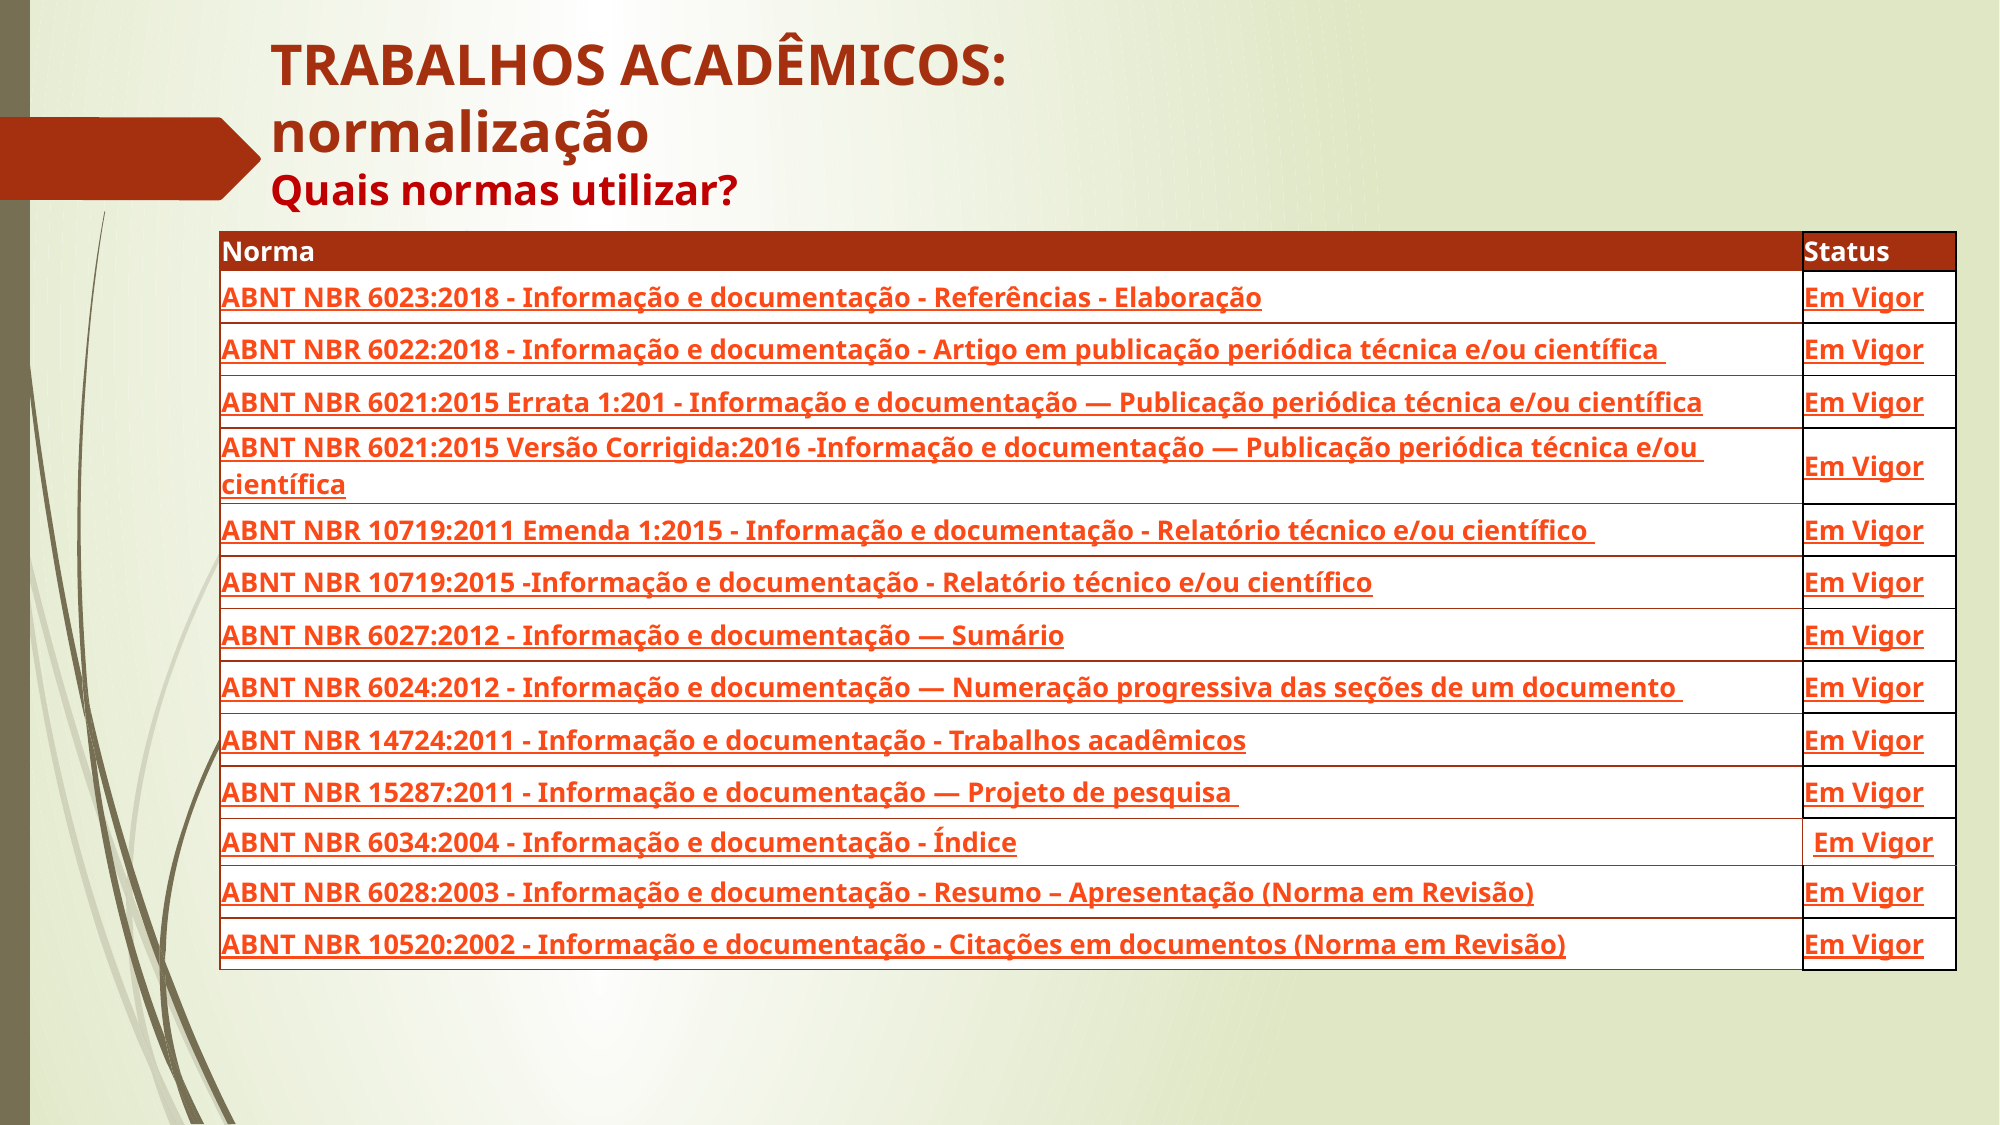

# TRABALHOS ACADÊMICOS: normalização Quais normas utilizar?
| Norma | Status |
| --- | --- |
| ABNT NBR 6023:2018 - Informação e documentação - Referências - Elaboração | Em Vigor |
| ABNT NBR 6022:2018 - Informação e documentação - Artigo em publicação periódica técnica e/ou científica | Em Vigor |
| ABNT NBR 6021:2015 Errata 1:201 - Informação e documentação — Publicação periódica técnica e/ou científica | Em Vigor |
| ABNT NBR 6021:2015 Versão Corrigida:2016 -Informação e documentação — Publicação periódica técnica e/ou científica | Em Vigor |
| ABNT NBR 10719:2011 Emenda 1:2015 - Informação e documentação - Relatório técnico e/ou científico | Em Vigor |
| ABNT NBR 10719:2015 -Informação e documentação - Relatório técnico e/ou científico | Em Vigor |
| ABNT NBR 6027:2012 - Informação e documentação — Sumário | Em Vigor |
| ABNT NBR 6024:2012 - Informação e documentação — Numeração progressiva das seções de um documento | Em Vigor |
| ABNT NBR 14724:2011 - Informação e documentação - Trabalhos acadêmicos | Em Vigor |
| ABNT NBR 15287:2011 - Informação e documentação — Projeto de pesquisa | Em Vigor |
| ABNT NBR 6034:2004 - Informação e documentação - Índice | Em Vigor |
| ABNT NBR 6028:2003 - Informação e documentação - Resumo – Apresentação (Norma em Revisão) | Em Vigor |
| ABNT NBR 10520:2002 - Informação e documentação - Citações em documentos (Norma em Revisão) | Em Vigor |